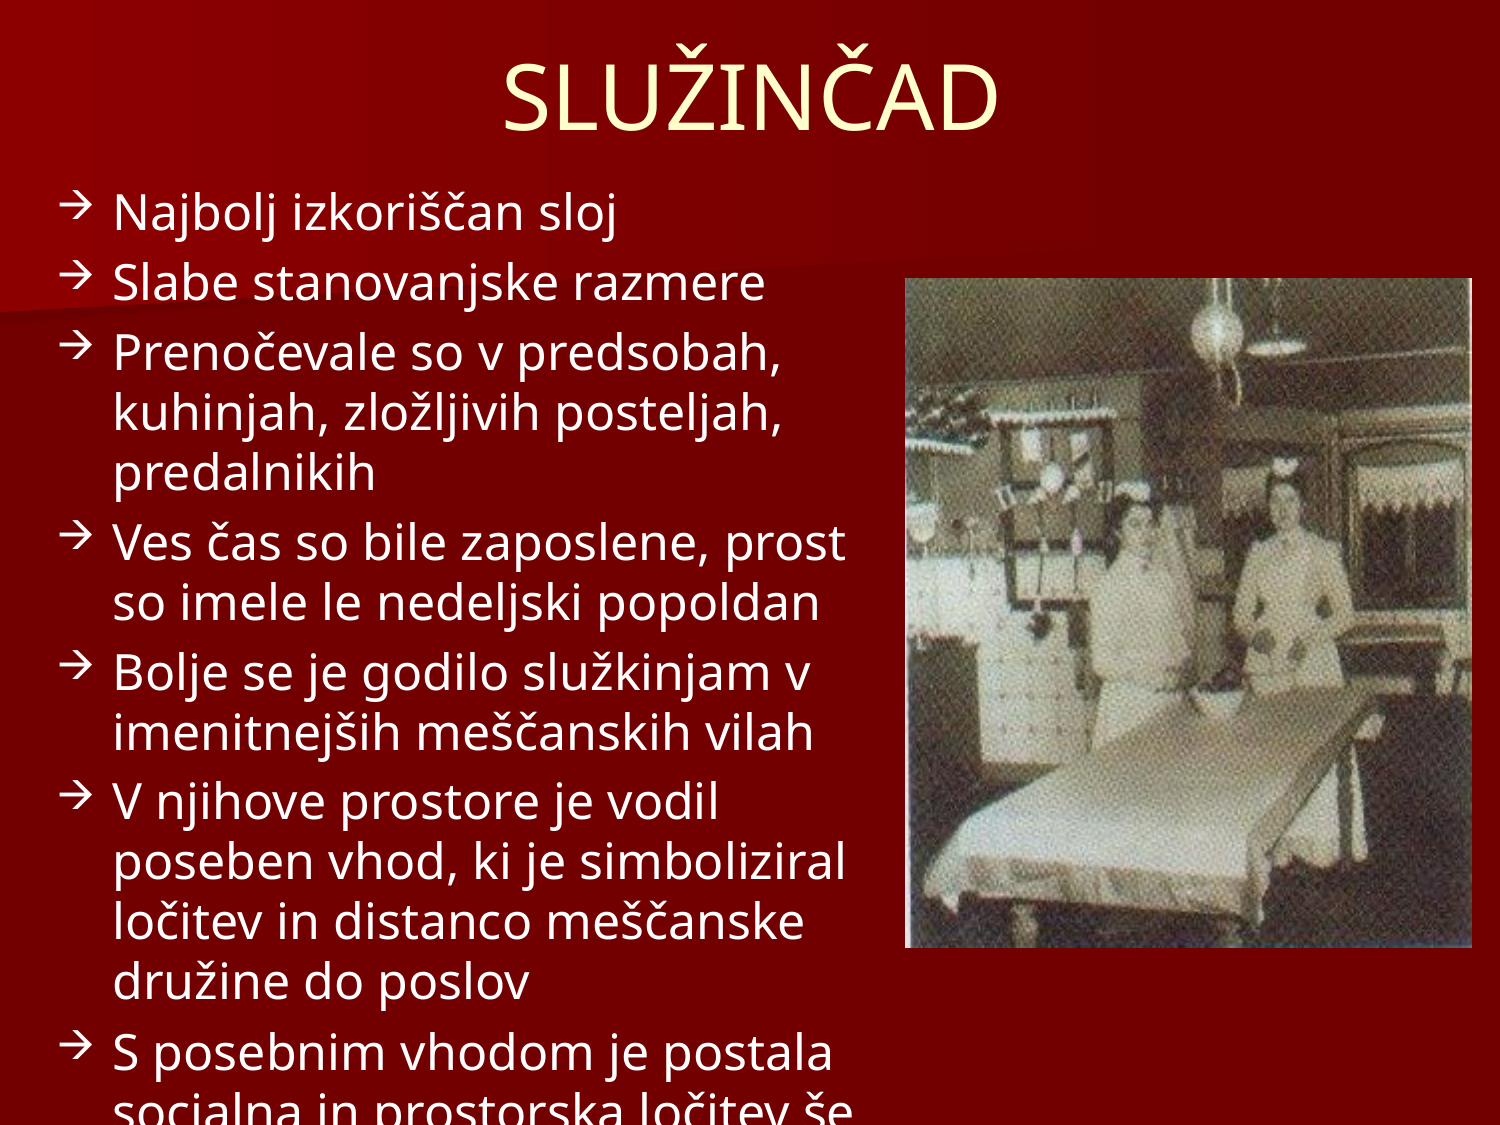

# SLUŽINČAD
Najbolj izkoriščan sloj
Slabe stanovanjske razmere
Prenočevale so v predsobah, kuhinjah, zložljivih posteljah, predalnikih
Ves čas so bile zaposlene, prost so imele le nedeljski popoldan
Bolje se je godilo služkinjam v imenitnejših meščanskih vilah
V njihove prostore je vodil poseben vhod, ki je simboliziral ločitev in distanco meščanske družine do poslov
S posebnim vhodom je postala socialna in prostorska ločitev še bolj očitna in opazna